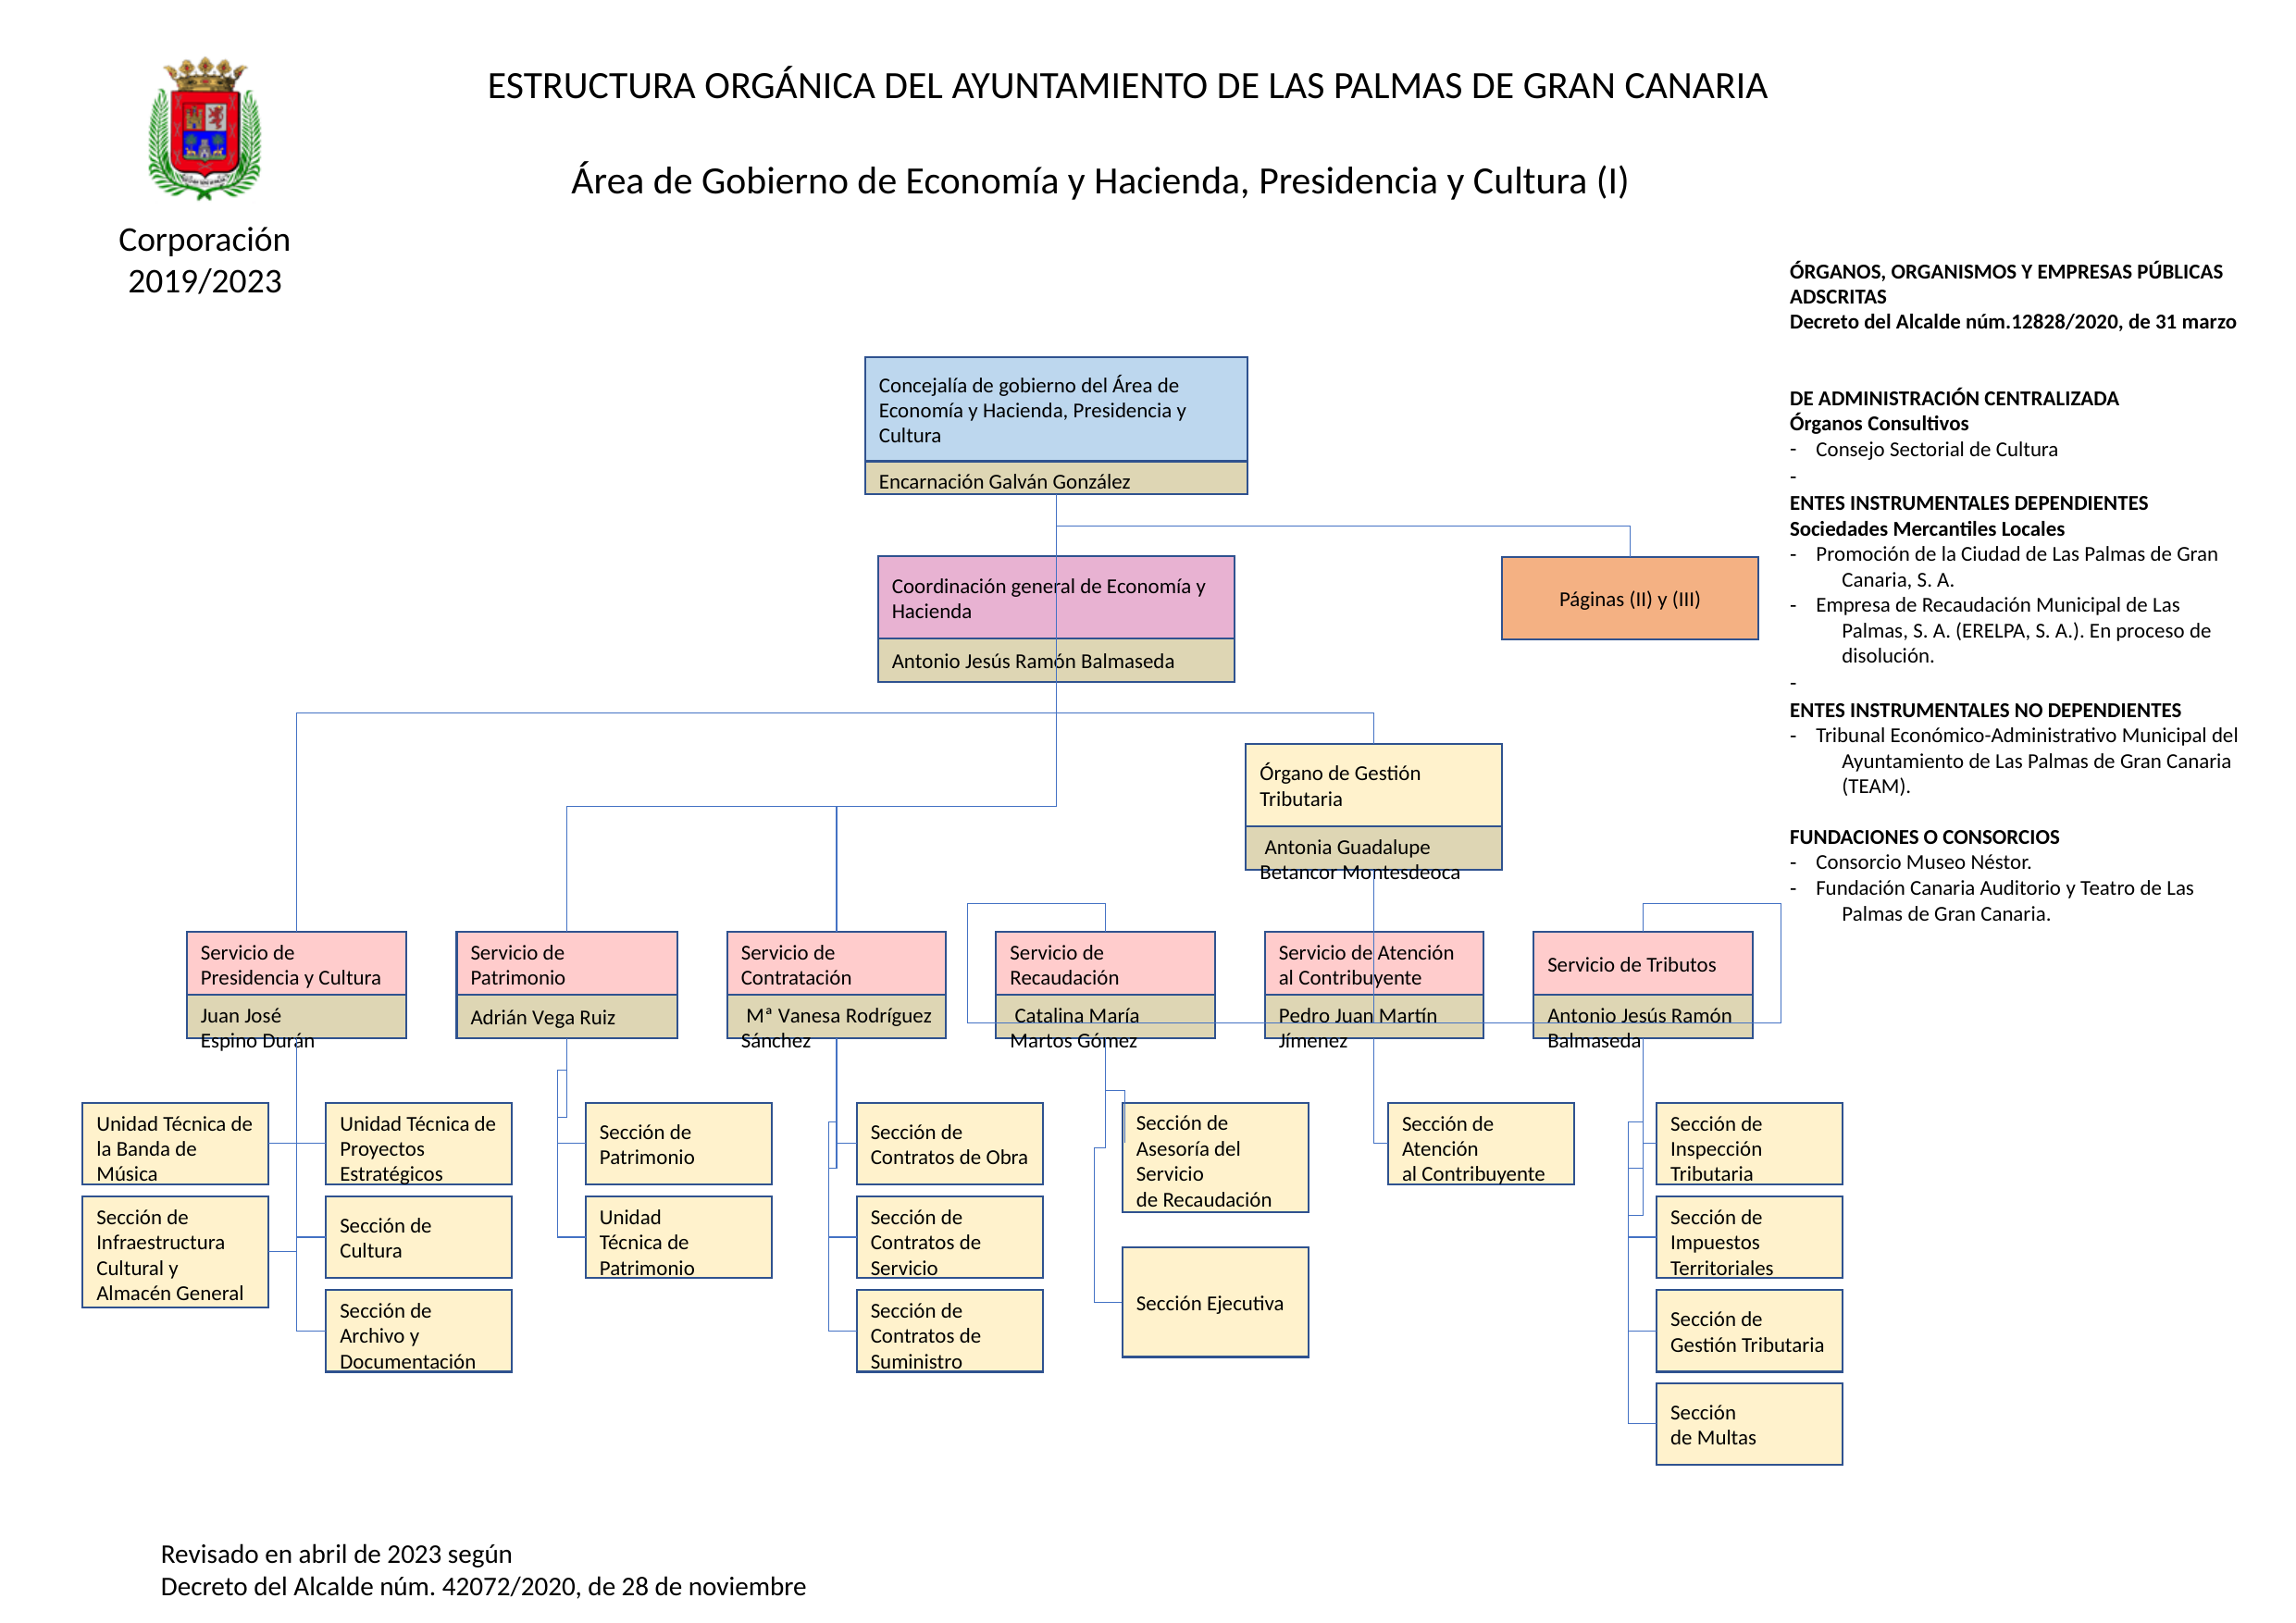

ESTRUCTURA ORGÁNICA DEL AYUNTAMIENTO DE LAS PALMAS DE GRAN CANARIA
Área de Gobierno de Economía y Hacienda, Presidencia y Cultura (I)
Corporación
2019/2023
ÓRGANOS, ORGANISMOS Y EMPRESAS PÚBLICAS ADSCRITAS
Decreto del Alcalde núm.12828/2020, de 31 marzo
DE ADMINISTRACIÓN CENTRALIZADA
Órganos Consultivos
Consejo Sectorial de Cultura
ENTES INSTRUMENTALES DEPENDIENTES
Sociedades Mercantiles Locales
Promoción de la Ciudad de Las Palmas de Gran Canaria, S. A.
Empresa de Recaudación Municipal de Las Palmas, S. A. (ERELPA, S. A.). En proceso de disolución.
ENTES INSTRUMENTALES NO DEPENDIENTES
Tribunal Económico-Administrativo Municipal del Ayuntamiento de Las Palmas de Gran Canaria (TEAM).
FUNDACIONES O CONSORCIOS
Consorcio Museo Néstor.
Fundación Canaria Auditorio y Teatro de Las Palmas de Gran Canaria.
Concejalía de gobierno del Área de Urbanismo, Edificación y Sostenibilidad Ambiental
Javier Erasmo Doreste Zamora
Concejalía de gobierno del Área de Economía y Hacienda, Presidencia y Cultura
Encarnación Galván González
Coordinación general de Economía y Hacienda
Antonio Jesús Ramón Balmaseda
Páginas (II) y (III)
Órgano de Gestión Tributaria
 Antonia Guadalupe Betancor Montesdeoca
Servicio de Presidencia y Cultura
Juan José
Espino Durán
Servicio de Patrimonio
Adrián Vega Ruiz
Servicio de Contratación
 Mª Vanesa Rodríguez Sánchez
Servicio de Recaudación
 Catalina María Martos Gómez
Servicio de Atención al Contribuyente
Pedro Juan Martín Jímenez
Servicio de Tributos
Antonio Jesús Ramón Balmaseda
Unidad Técnica de la Banda de Música
Unidad Técnica de Proyectos
Estratégicos
Sección de Patrimonio
Sección de Contratos de Obra
Sección de Asesoría del Servicio
de Recaudación
Sección de Atención
al Contribuyente
Sección de Inspección Tributaria
Sección de Cultura
Unidad
Técnica de Patrimonio
Sección de Contratos de Servicio
Sección de Impuestos Territoriales
Sección de
Infraestructura Cultural y Almacén General
Sección Ejecutiva
Sección de Archivo y Documentación
Sección de Contratos de Suministro
Sección de Gestión Tributaria
Sección
de Multas
Revisado en abril de 2023 según
Decreto del Alcalde núm. 42072/2020, de 28 de noviembre